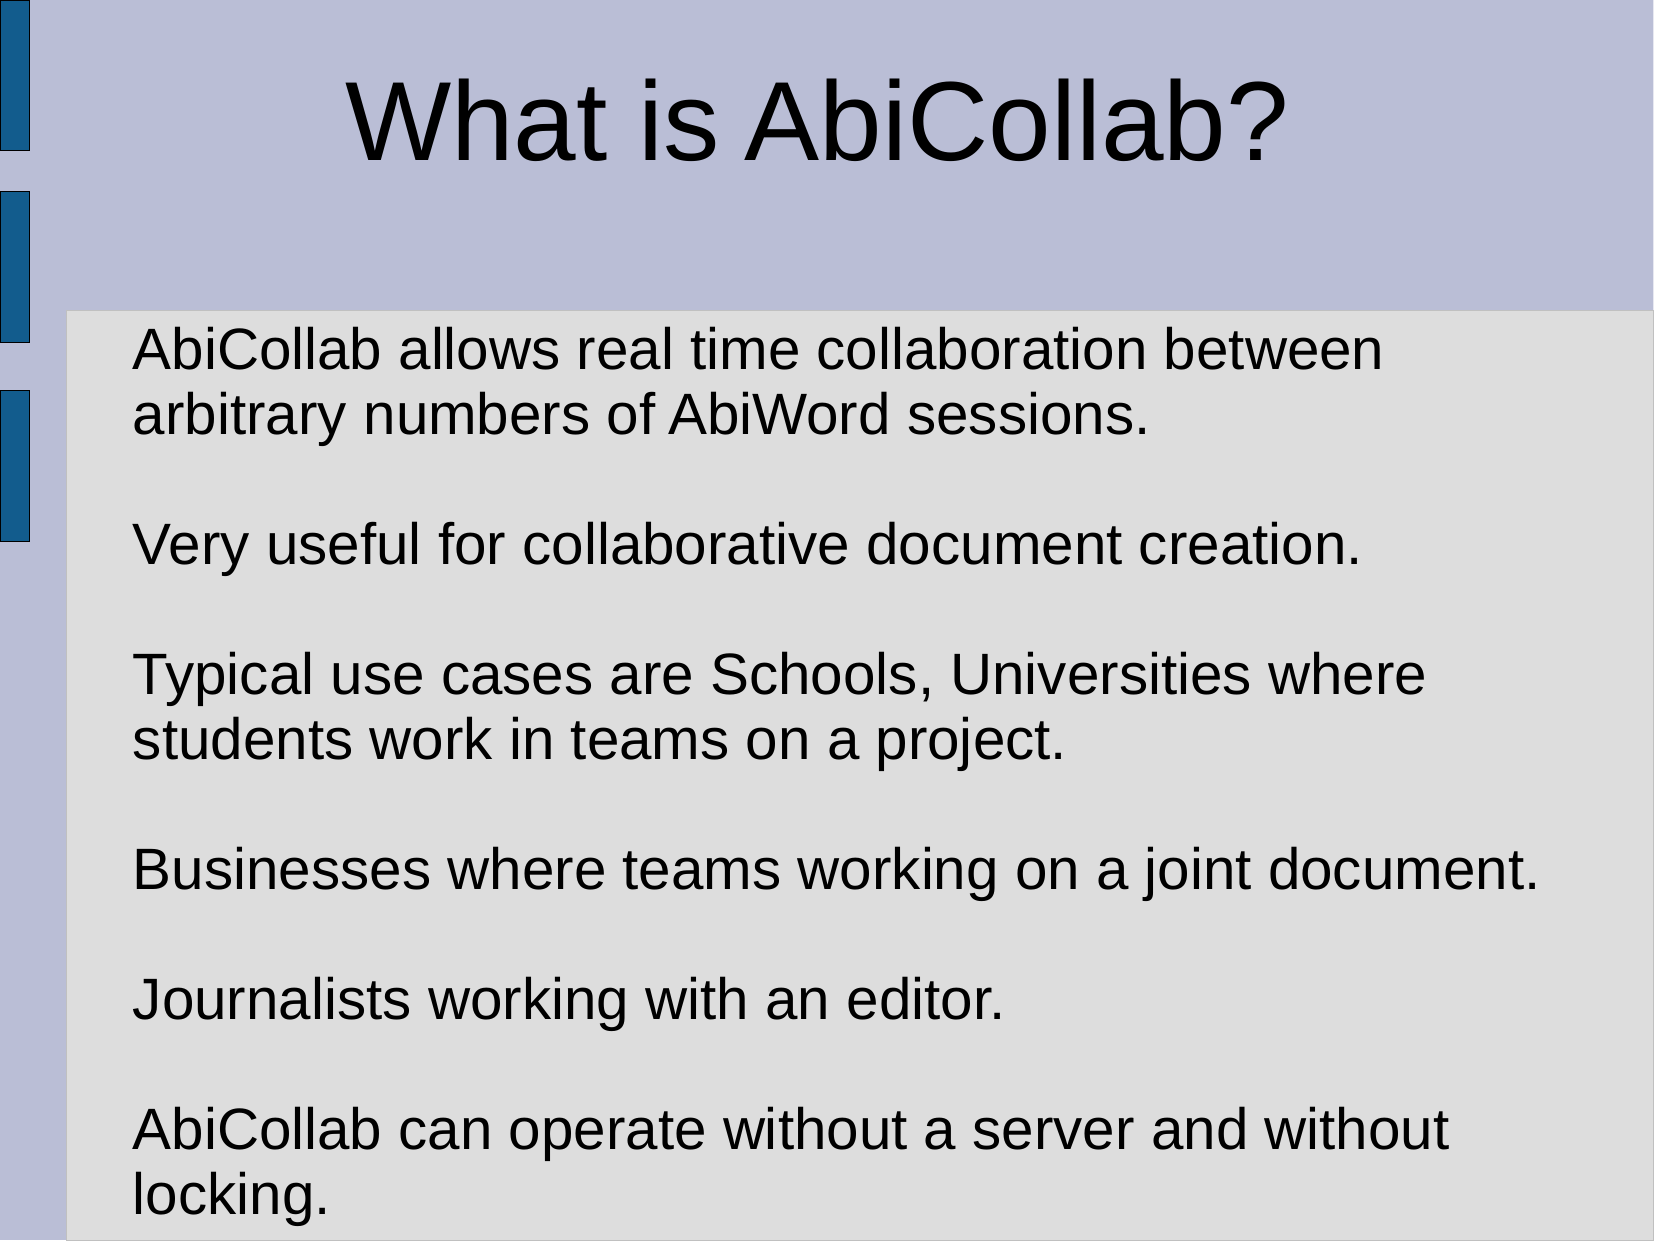

What is AbiCollab?
AbiCollab allows real time collaboration between arbitrary numbers of AbiWord sessions.
Very useful for collaborative document creation.
Typical use cases are Schools, Universities where students work in teams on a project.
Businesses where teams working on a joint document.
Journalists working with an editor.
AbiCollab can operate without a server and without locking.